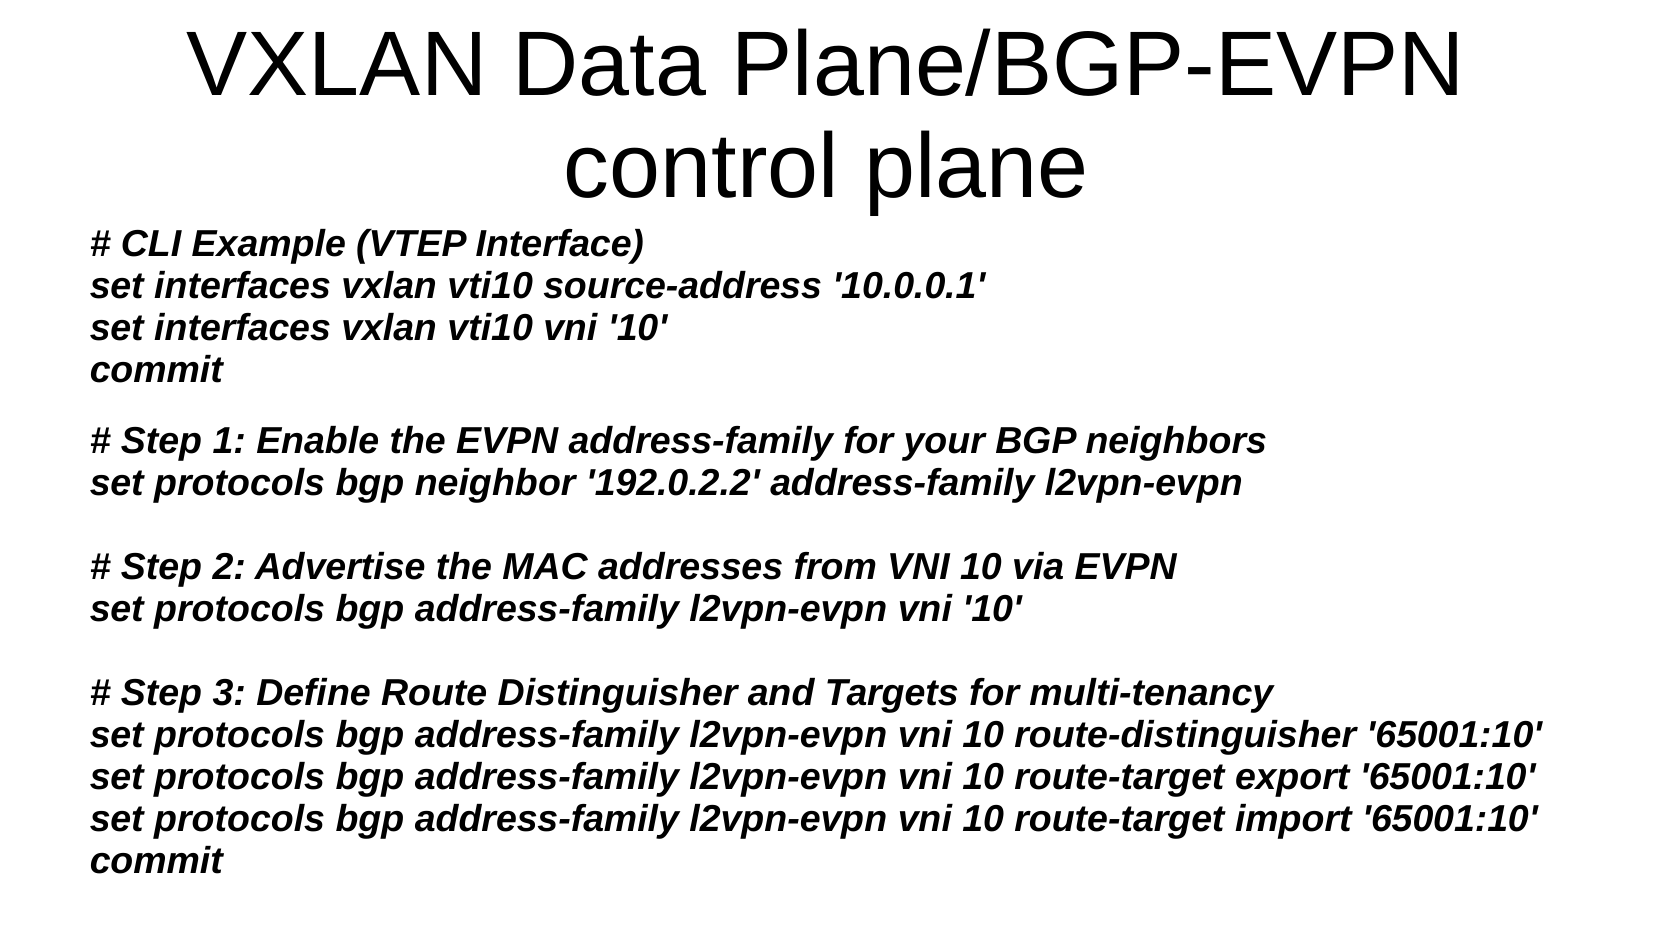

# VXLAN Data Plane/BGP-EVPN control plane
# CLI Example (VTEP Interface)
set interfaces vxlan vti10 source-address '10.0.0.1'
set interfaces vxlan vti10 vni '10'
commit
# Step 1: Enable the EVPN address-family for your BGP neighbors
set protocols bgp neighbor '192.0.2.2' address-family l2vpn-evpn
# Step 2: Advertise the MAC addresses from VNI 10 via EVPN
set protocols bgp address-family l2vpn-evpn vni '10'
# Step 3: Define Route Distinguisher and Targets for multi-tenancy
set protocols bgp address-family l2vpn-evpn vni 10 route-distinguisher '65001:10'
set protocols bgp address-family l2vpn-evpn vni 10 route-target export '65001:10'
set protocols bgp address-family l2vpn-evpn vni 10 route-target import '65001:10'
commit